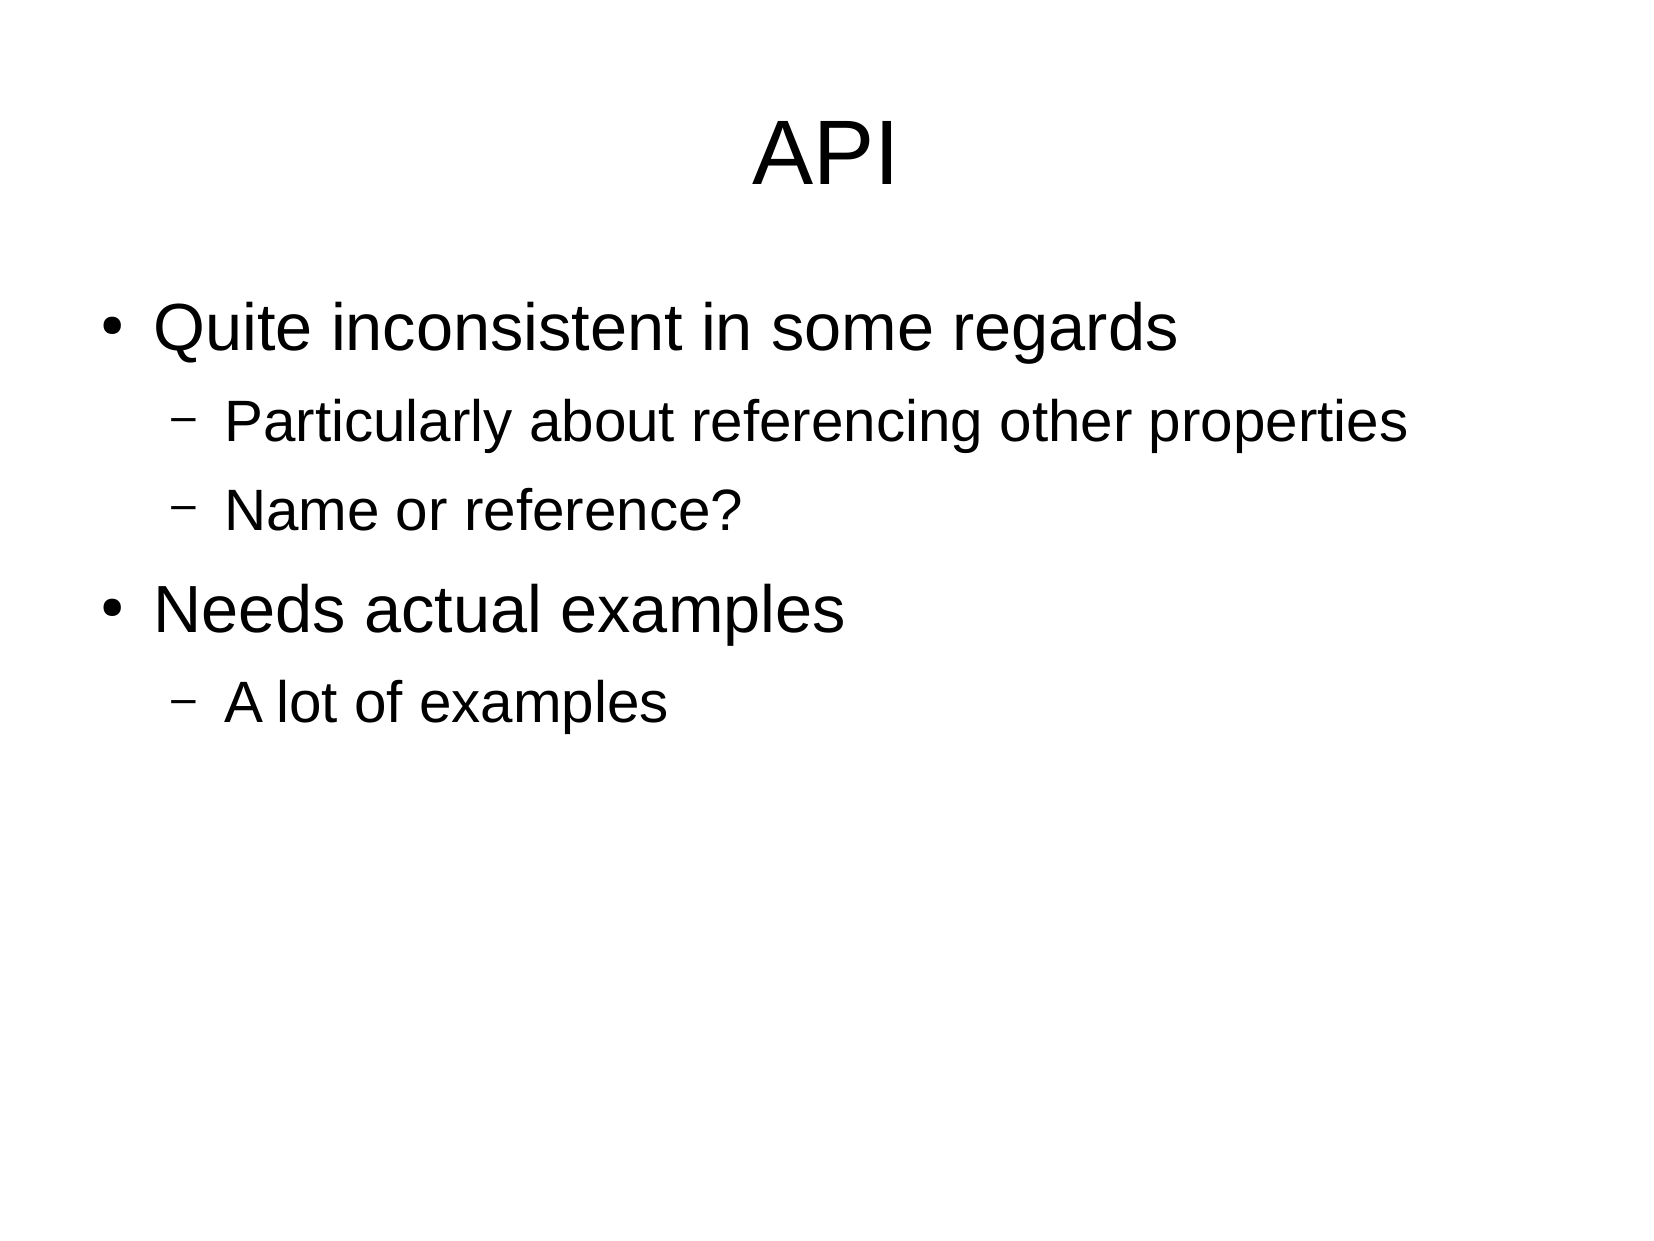

# API
Quite inconsistent in some regards
Particularly about referencing other properties
Name or reference?
Needs actual examples
A lot of examples